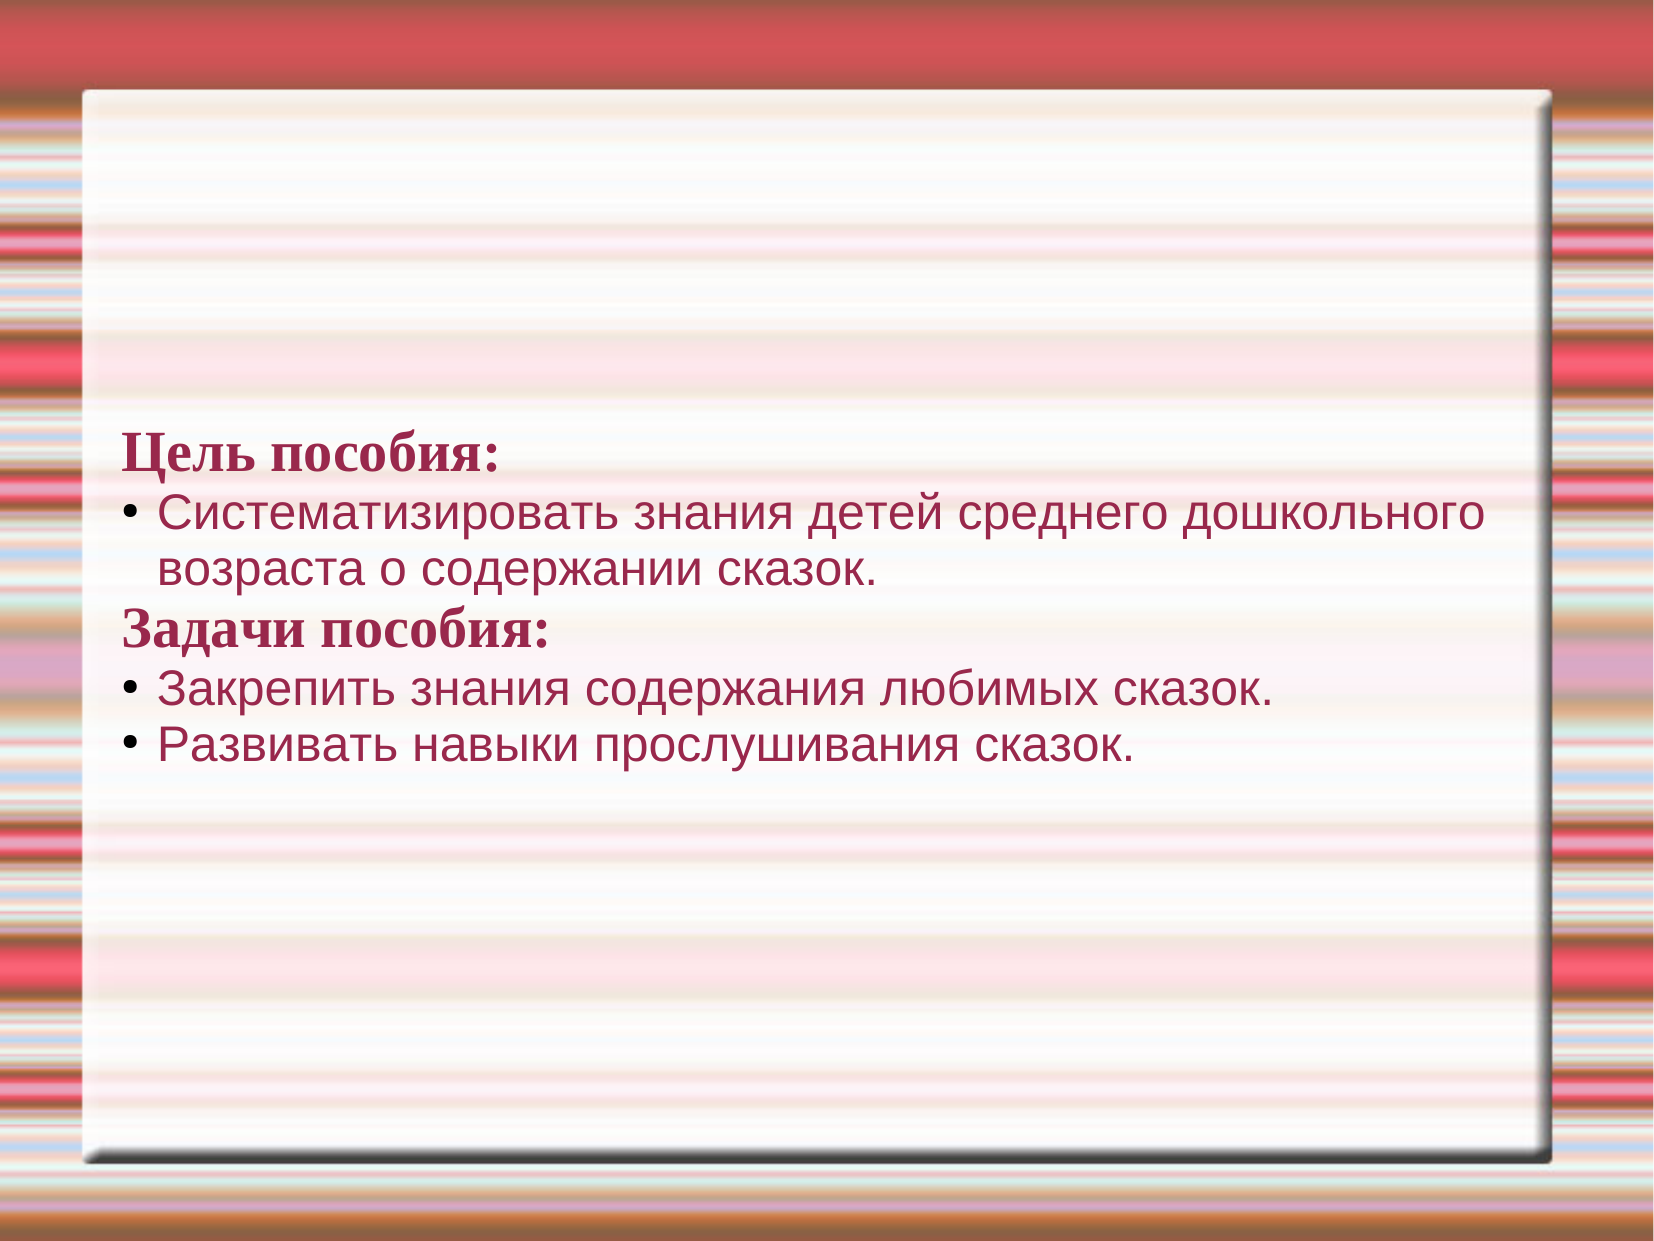

# Цель пособия:
Систематизировать знания детей среднего дошкольного возраста о содержании сказок.
Задачи пособия:
Закрепить знания содержания любимых сказок.
Развивать навыки прослушивания сказок.